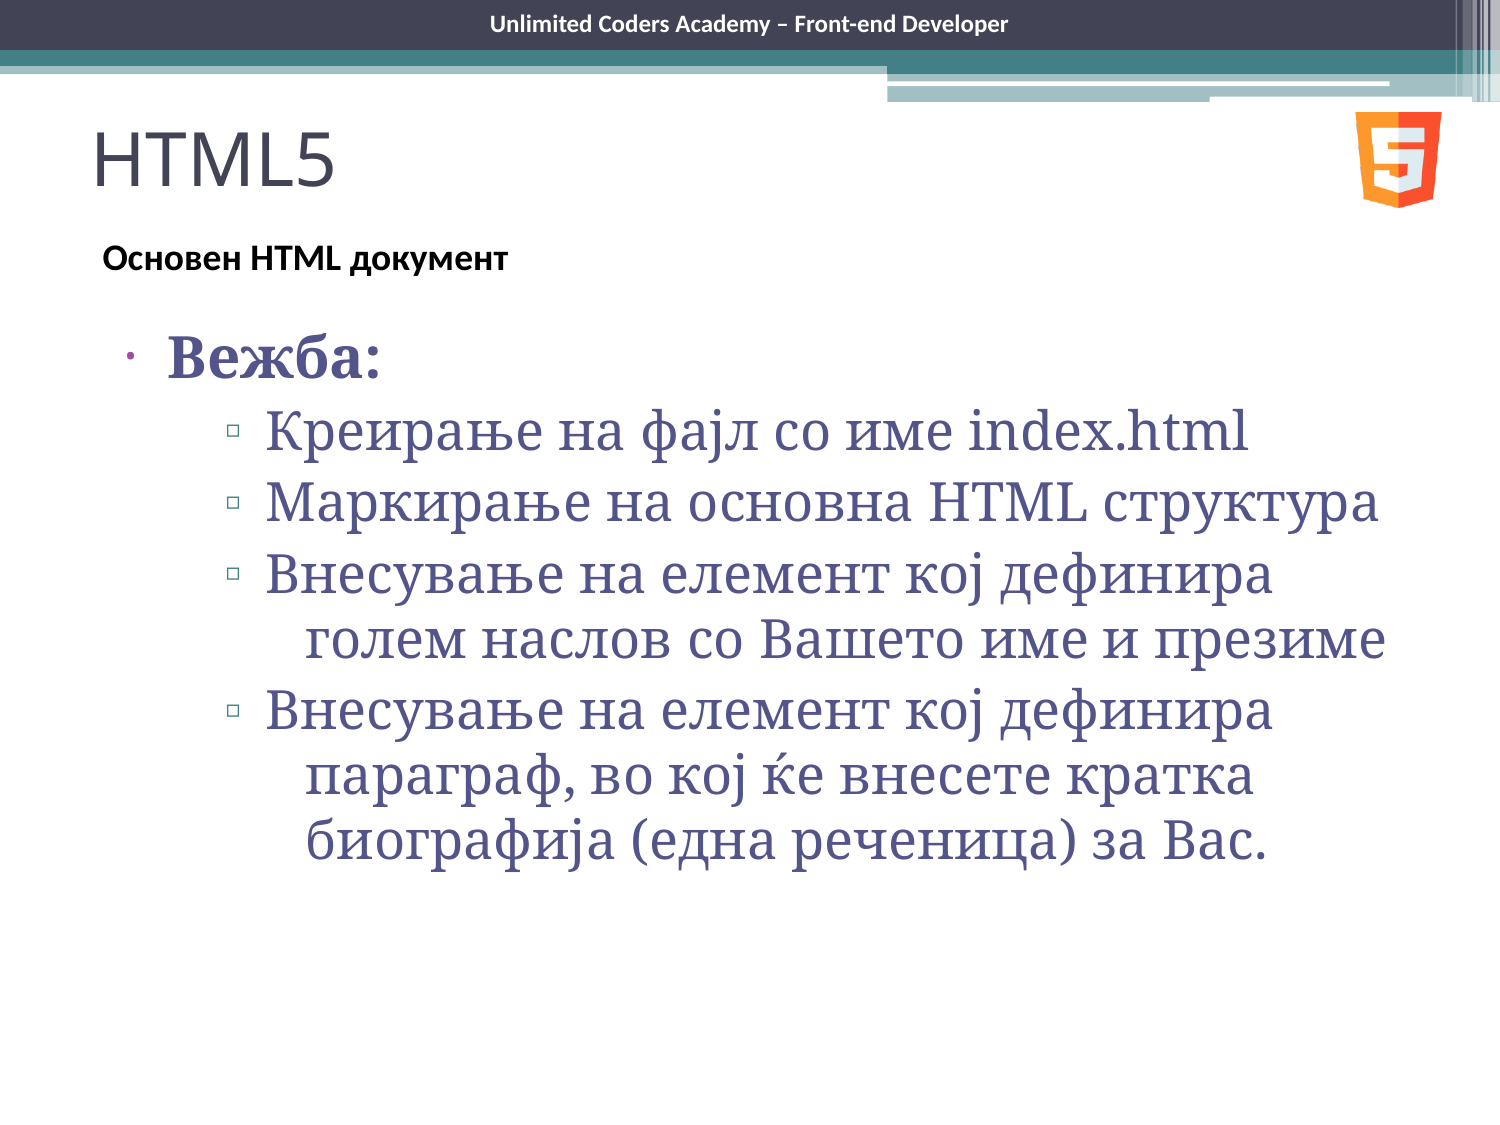

Unlimited Coders Academy – Front-end Developer
# HTML5
Основен HTML документ
Вежба:
Креирање на фајл со име index.html
Маркирање на основна HTML структура
Внесување на елемент кој дефинира голем наслов со Вашето име и презиме
Внесување на елемент кој дефинира параграф, во кој ќе внесете кратка биографија (една реченица) за Вас.